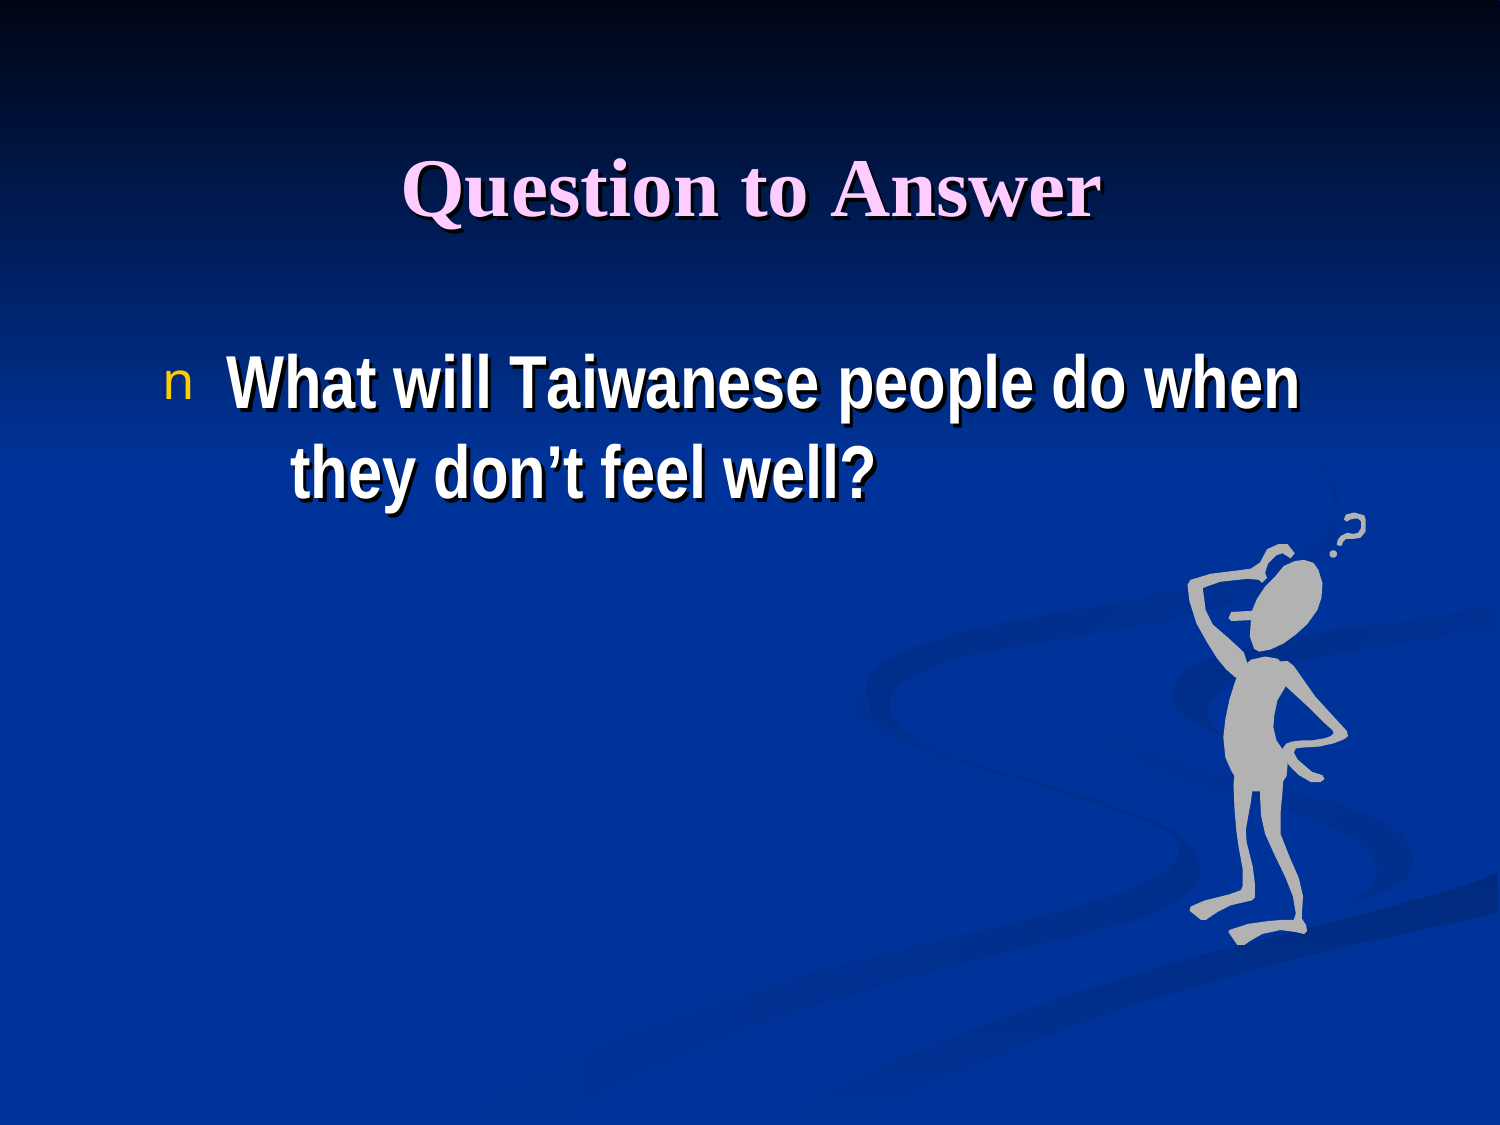

# Question to Answer
What will Taiwanese people do when they don’t feel well?